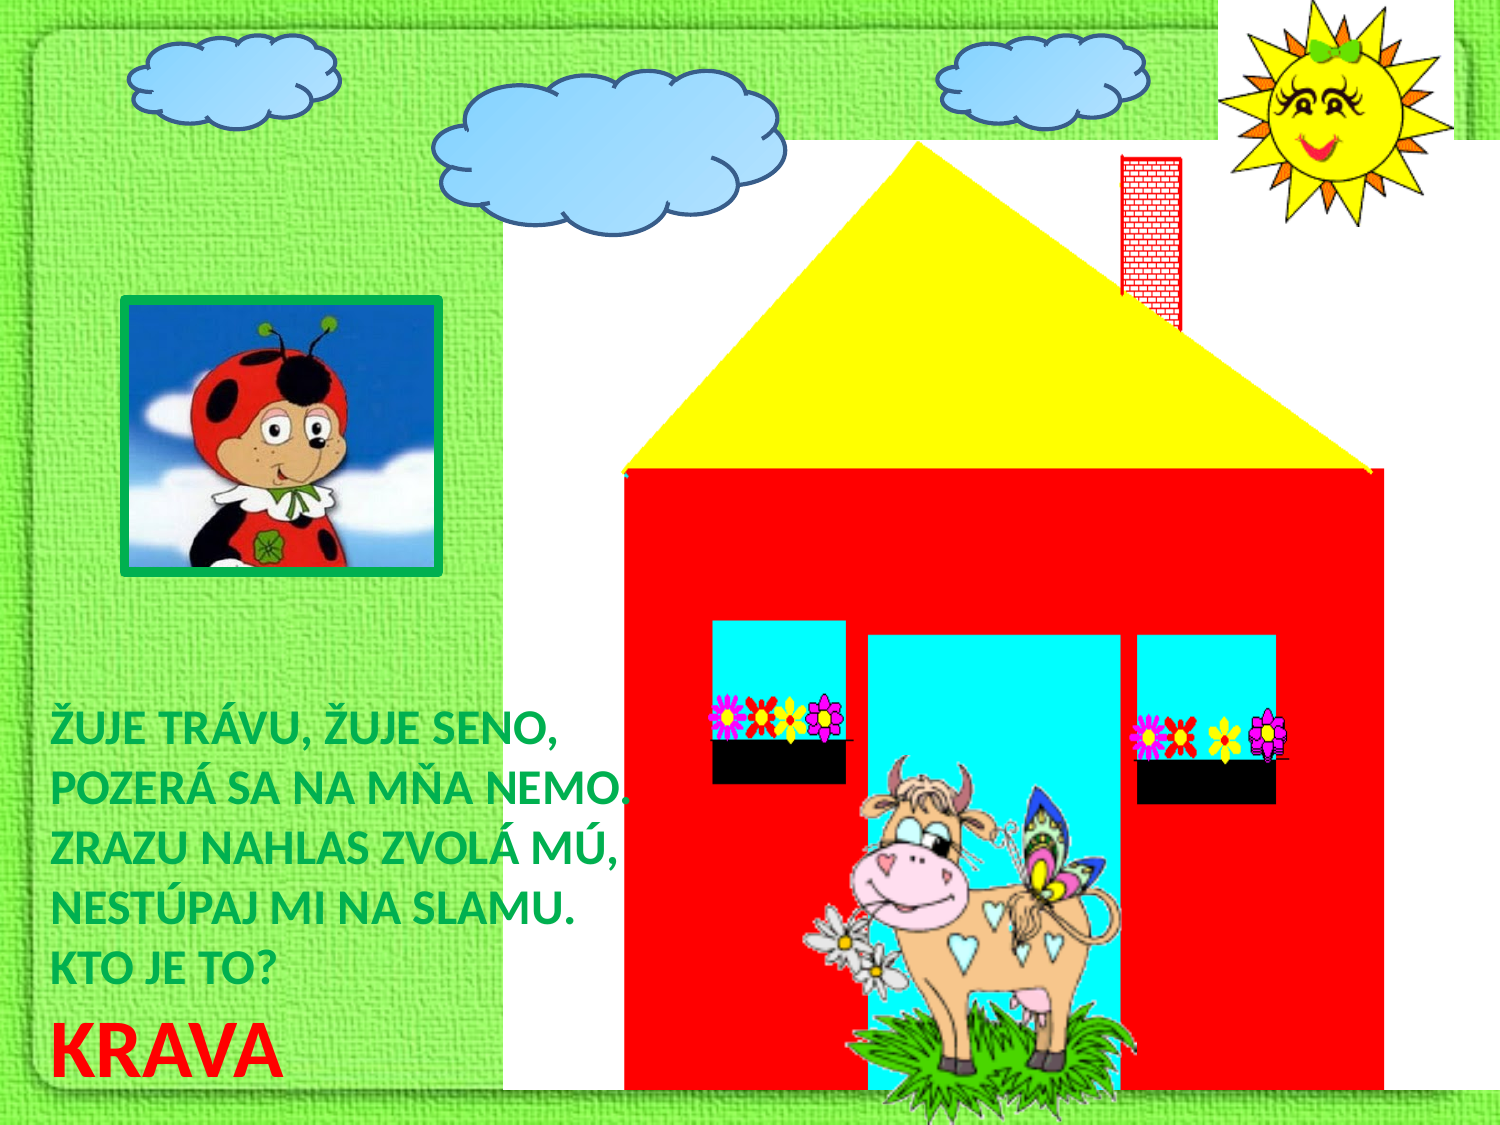

ŽUJE TRÁVU, ŽUJE SENO,
POZERÁ SA NA MŇA NEMO.
ZRAZU NAHLAS ZVOLÁ MÚ,
NESTÚPAJ MI NA SLAMU.
KTO JE TO?
KRAVA